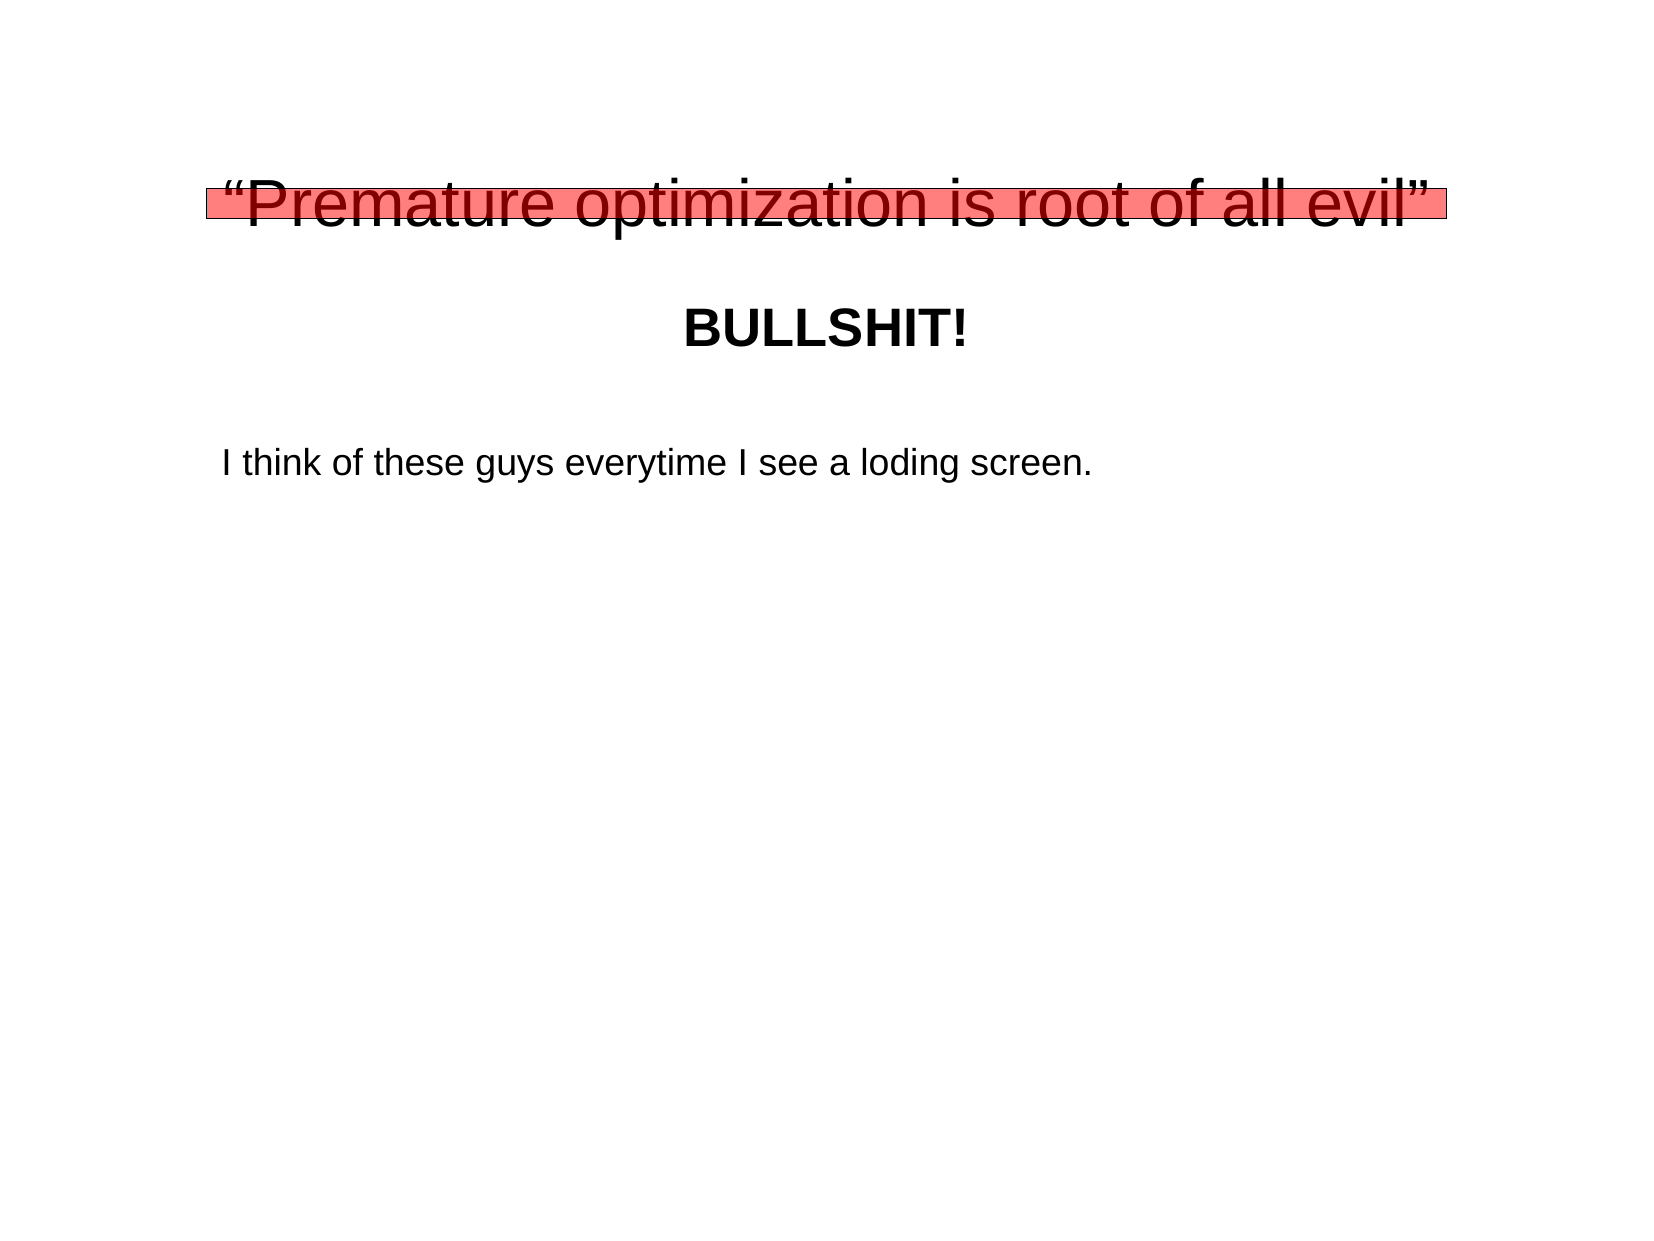

# “Premature optimization is root of all evil”
BULLSHIT!
I think of these guys everytime I see a loding screen.